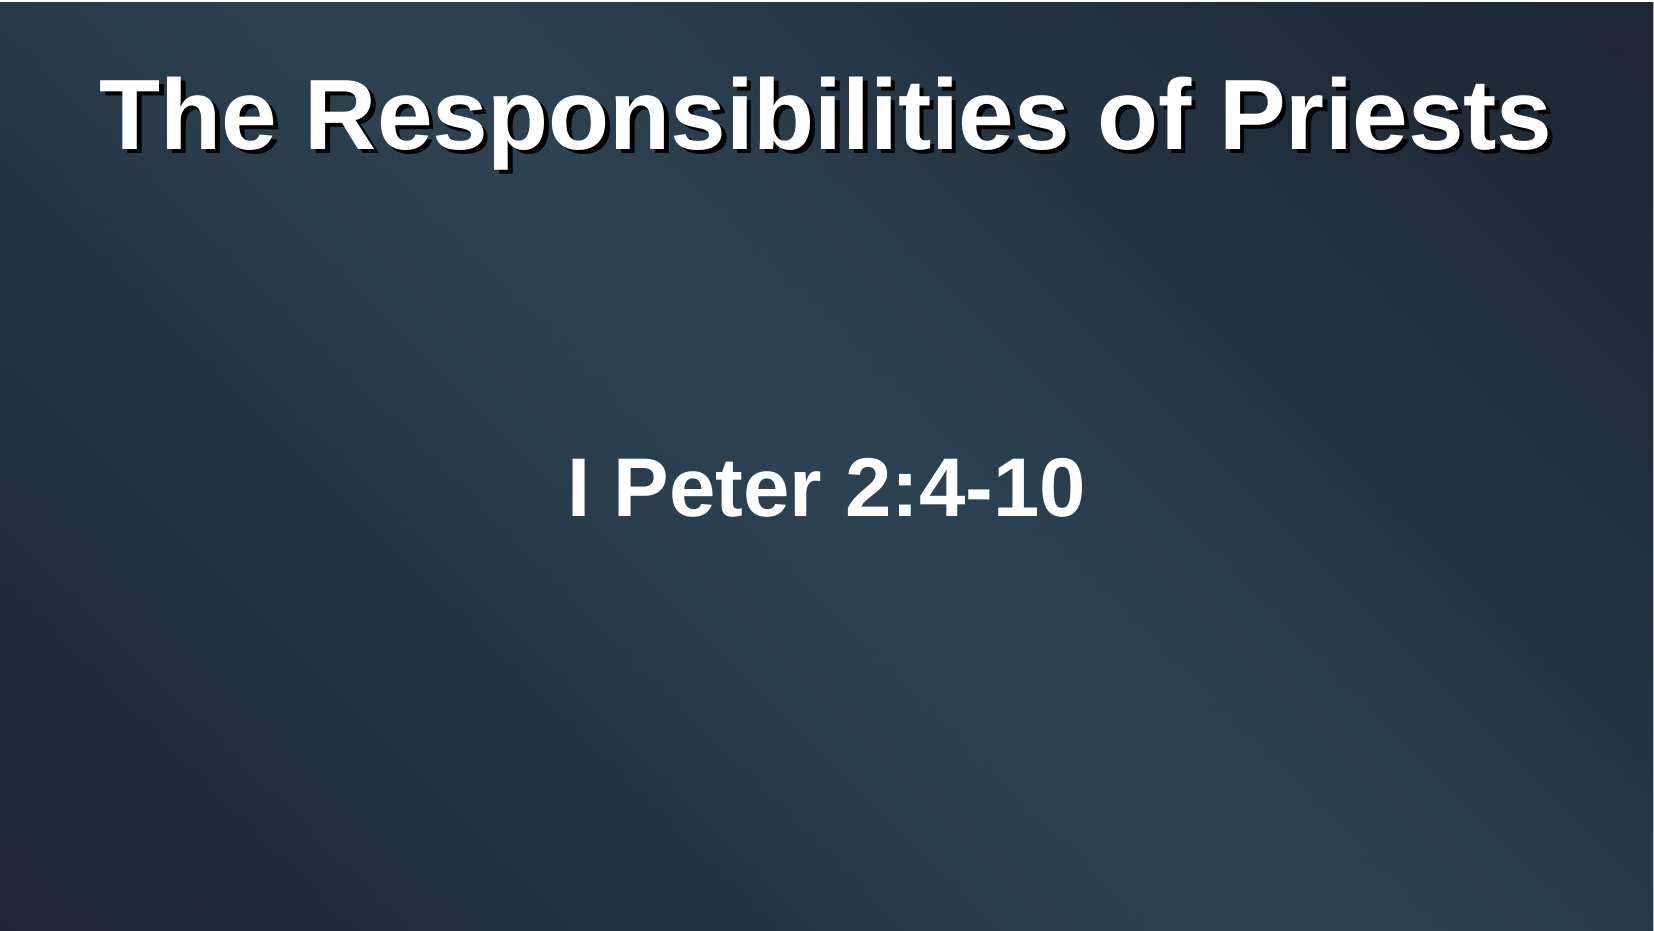

# The Responsibilities of Priests
I Peter 2:4-10